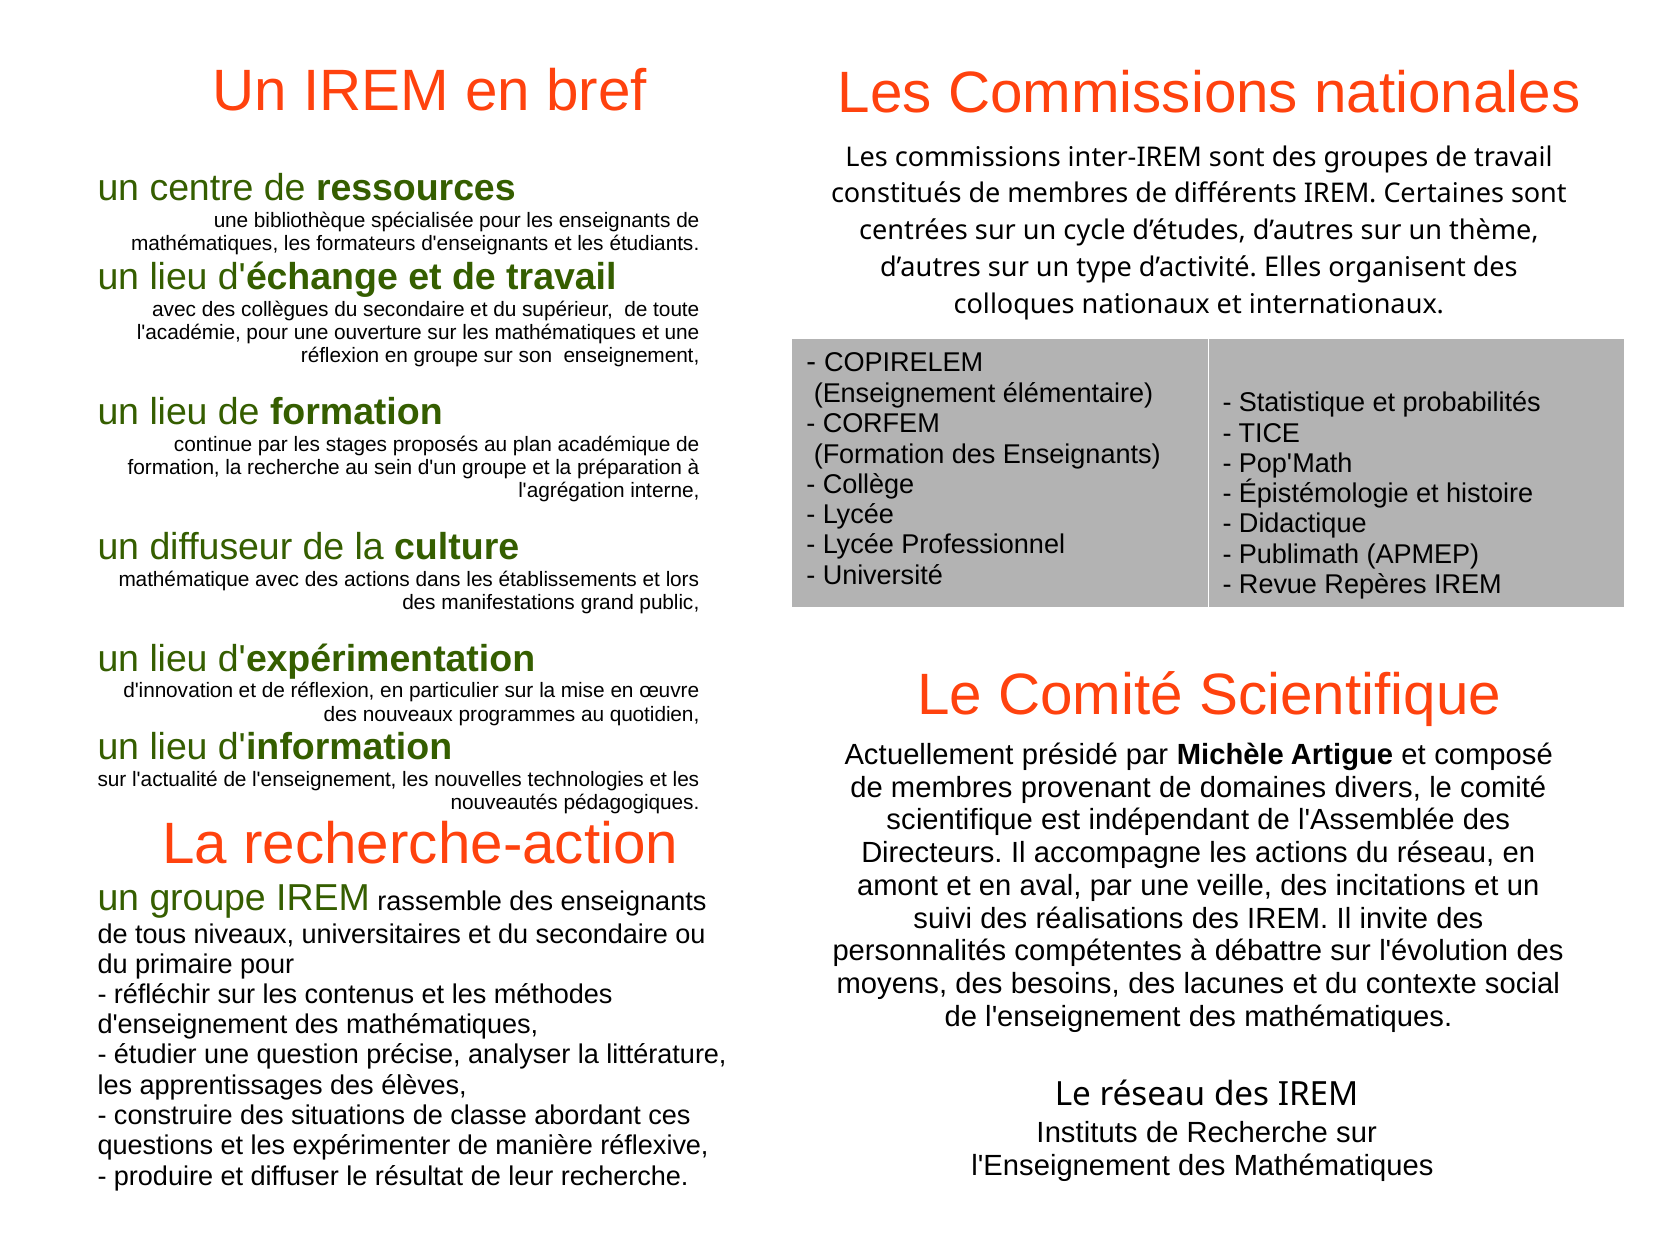

# Un IREM en bref
Les Commissions nationales
un centre de ressources
une bibliothèque spécialisée pour les enseignants de mathématiques, les formateurs d'enseignants et les étudiants.
un lieu d'échange et de travail
avec des collègues du secondaire et du supérieur, de toute l'académie, pour une ouverture sur les mathématiques et une réflexion en groupe sur son enseignement,
un lieu de formation
continue par les stages proposés au plan académique de formation, la recherche au sein d'un groupe et la préparation à l'agrégation interne,
un diffuseur de la culture
 mathématique avec des actions dans les établissements et lors des manifestations grand public,
un lieu d'expérimentation
 d'innovation et de réflexion, en particulier sur la mise en œuvre des nouveaux programmes au quotidien,
un lieu d'information
sur l'actualité de l'enseignement, les nouvelles technologies et les nouveautés pédagogiques.
Les commissions inter-IREM sont des groupes de travail constitués de membres de différents IREM. Certaines sont centrées sur un cycle d’études, d’autres sur un thème, d’autres sur un type d’activité. Elles organisent des colloques nationaux et internationaux.
| - COPIRELEM (Enseignement élémentaire) - CORFEM (Formation des Enseignants) - Collège - Lycée - Lycée Professionnel - Université | - Statistique et probabilités - TICE - Pop'Math - Épistémologie et histoire - Didactique - Publimath (APMEP) - Revue Repères IREM |
| --- | --- |
Le Comité Scientifique
Actuellement présidé par Michèle Artigue et composé de membres provenant de domaines divers, le comité scientifique est indépendant de l'Assemblée des Directeurs. Il accompagne les actions du réseau, en amont et en aval, par une veille, des incitations et un suivi des réalisations des IREM. Il invite des personnalités compétentes à débattre sur l'évolution des moyens, des besoins, des lacunes et du contexte social de l'enseignement des mathématiques.
La recherche-action
un groupe IREM rassemble des enseignants de tous niveaux, universitaires et du secondaire ou du primaire pour
- réfléchir sur les contenus et les méthodes d'enseignement des mathématiques,
- étudier une question précise, analyser la littérature, les apprentissages des élèves,
- construire des situations de classe abordant ces questions et les expérimenter de manière réflexive,
- produire et diffuser le résultat de leur recherche.
Le réseau des IREM
Instituts de Recherche sur
l'Enseignement des Mathématiques